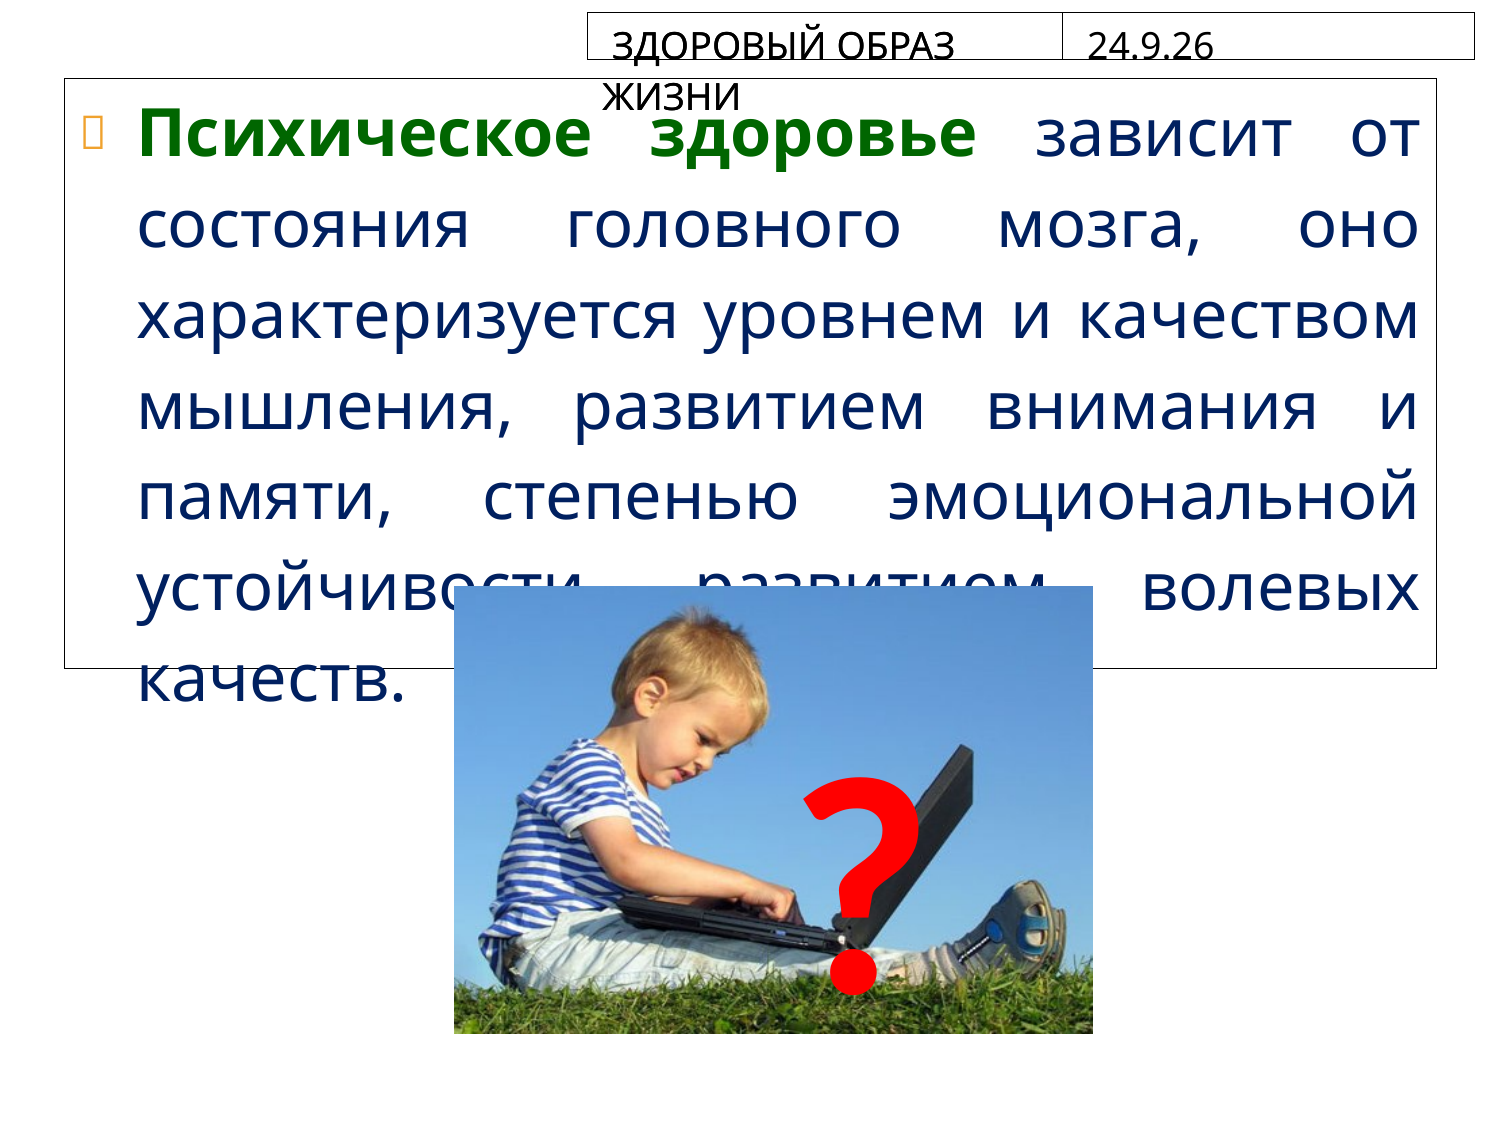

<footer>ЗДОРОВЫЙ ОБРАЗ ЖИЗНИ
# Психическое здоровье зависит от состояния головного мозга, оно характеризуется уровнем и качеством мышления, развитием внимания и памяти, степенью эмоциональной устойчивости, развитием волевых качеств.
?